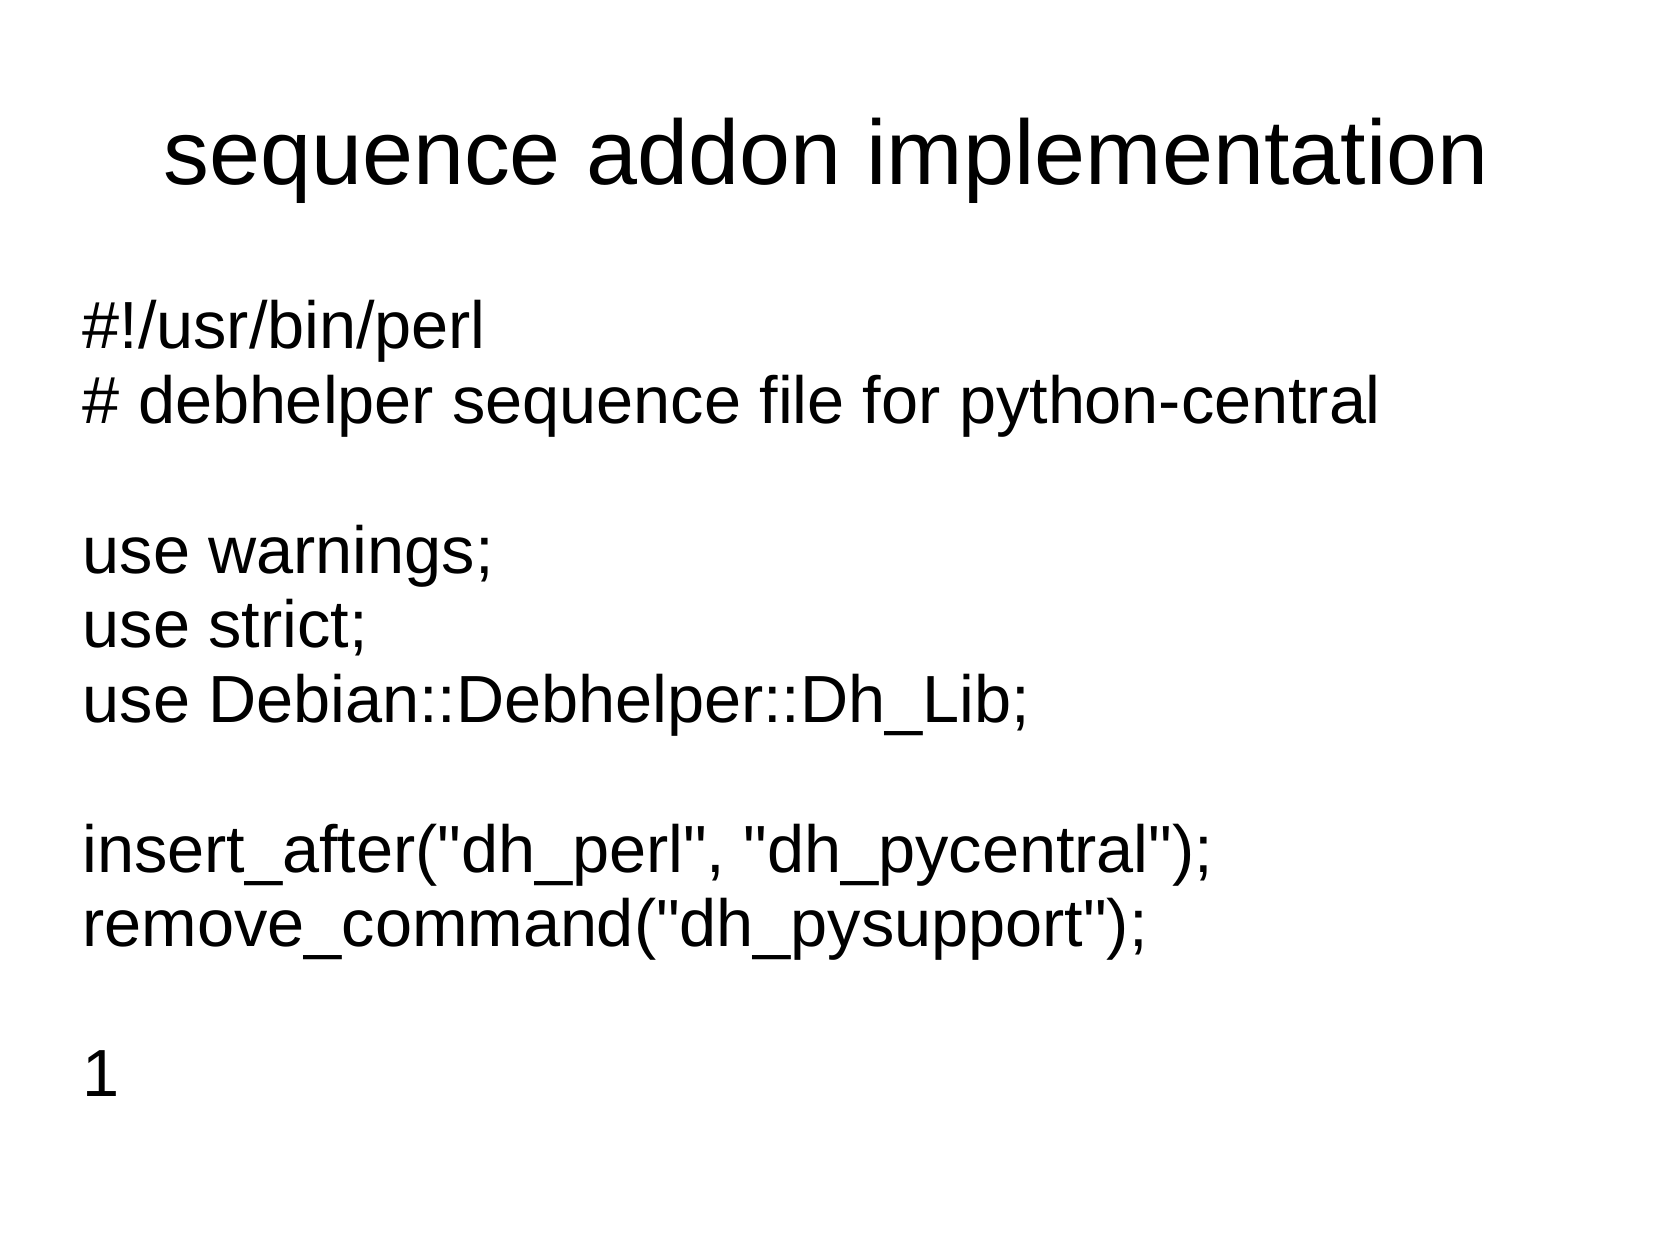

sequence addon implementation
# #!/usr/bin/perl
# debhelper sequence file for python-central
use warnings;
use strict;
use Debian::Debhelper::Dh_Lib;
insert_after("dh_perl", "dh_pycentral");
remove_command("dh_pysupport");
1